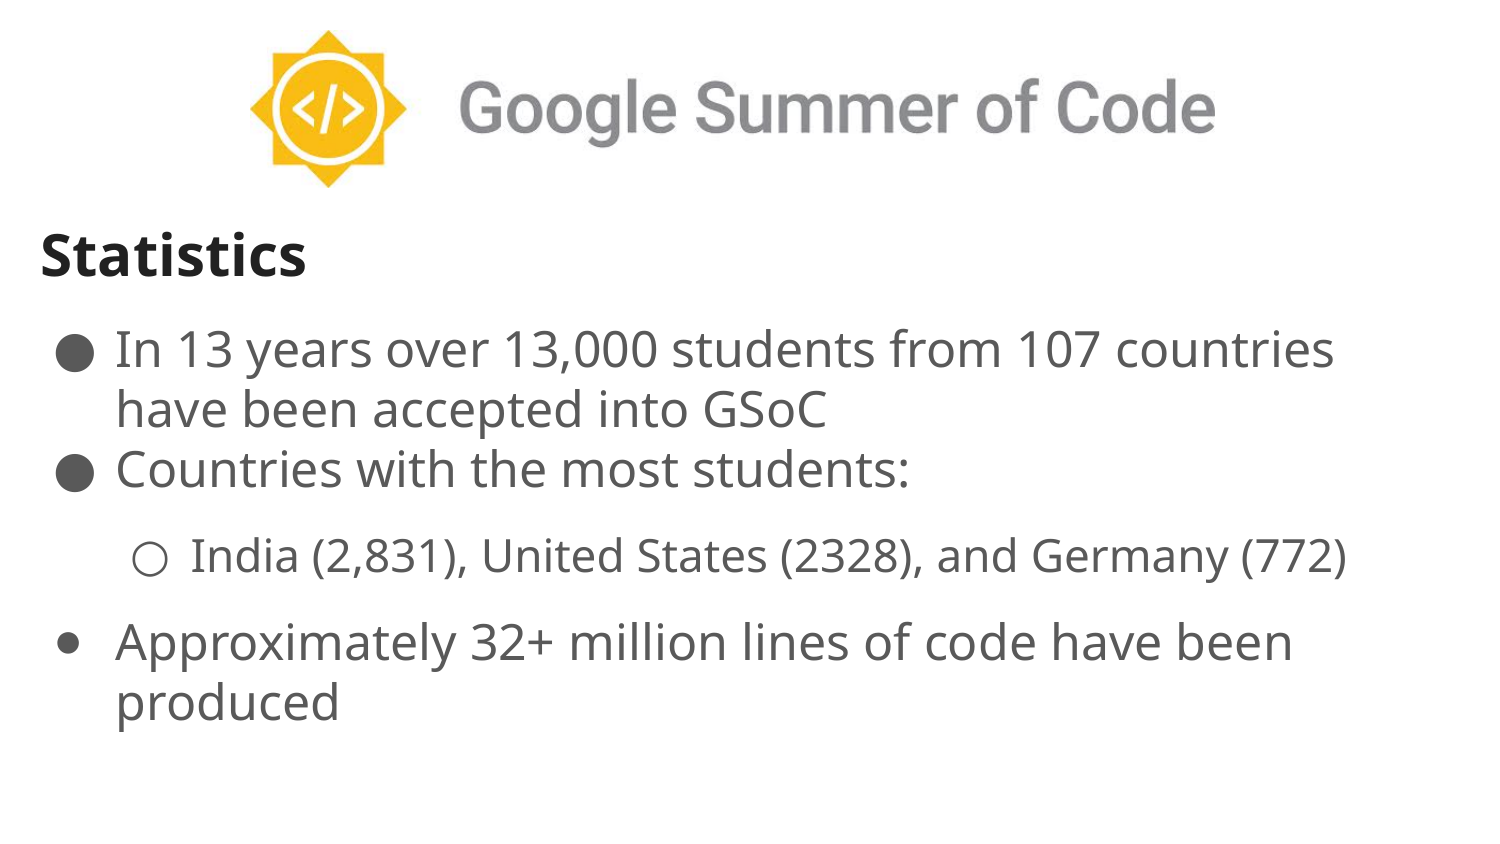

# Statistics
In 13 years over 13,000 students from 107 countries have been accepted into GSoC
Countries with the most students:
India (2,831), United States (2328), and Germany (772)
Approximately 32+ million lines of code have been produced